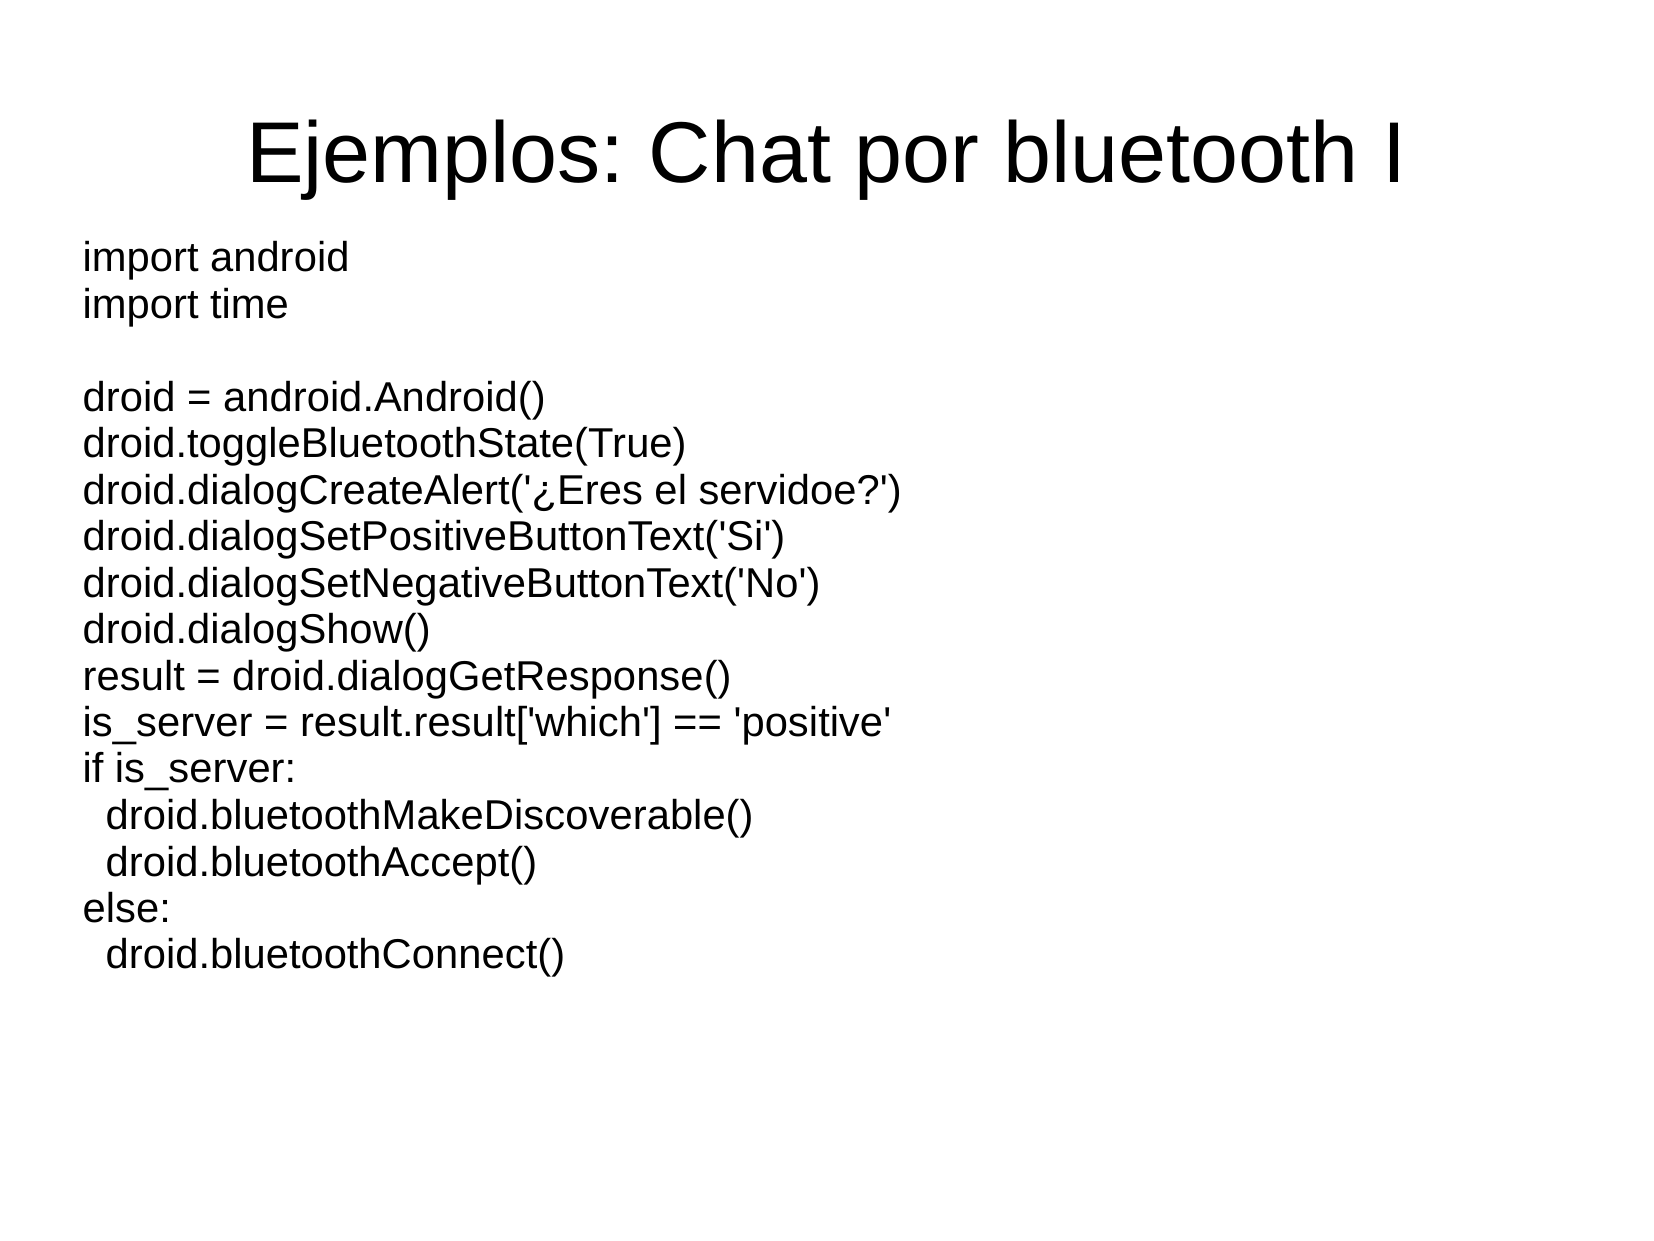

# Ejemplos: Chat por bluetooth I
import android
import time
droid = android.Android()
droid.toggleBluetoothState(True)
droid.dialogCreateAlert('¿Eres el servidoe?')
droid.dialogSetPositiveButtonText('Si')
droid.dialogSetNegativeButtonText('No')
droid.dialogShow()
result = droid.dialogGetResponse()
is_server = result.result['which'] == 'positive'
if is_server:
 droid.bluetoothMakeDiscoverable()
 droid.bluetoothAccept()
else:
 droid.bluetoothConnect()